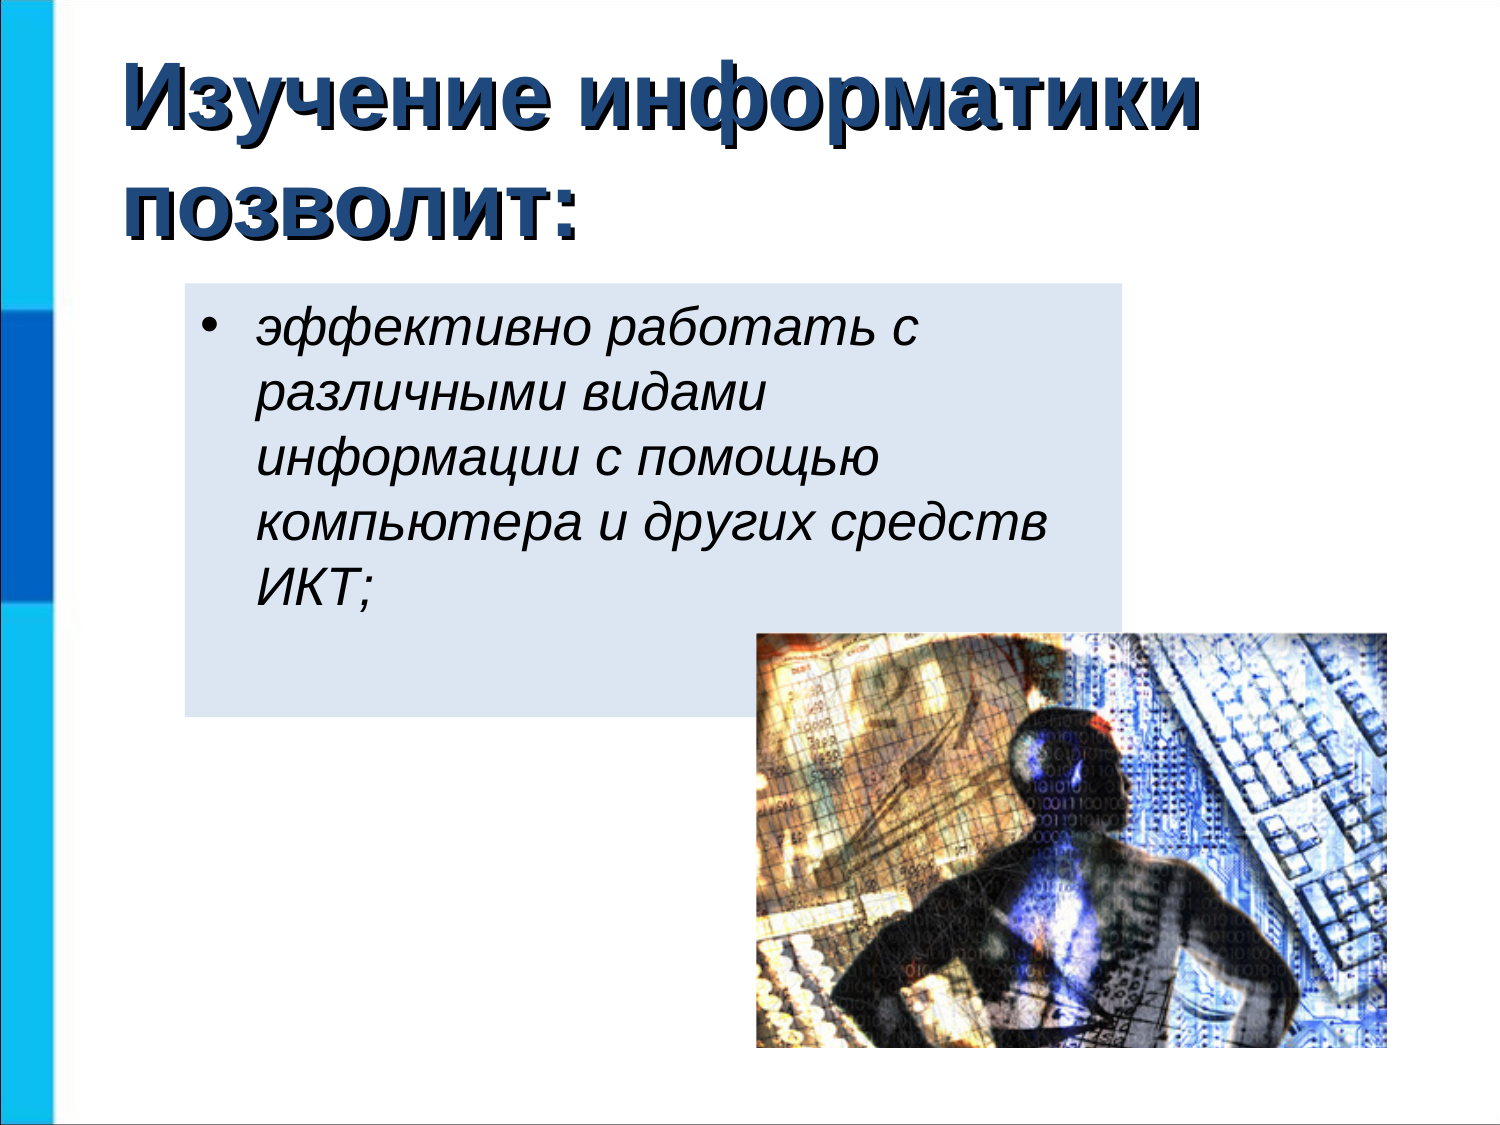

Изучение информатики позволит:
# эффективно работать с различными видами информации с помощью компьютера и других средств ИКТ;